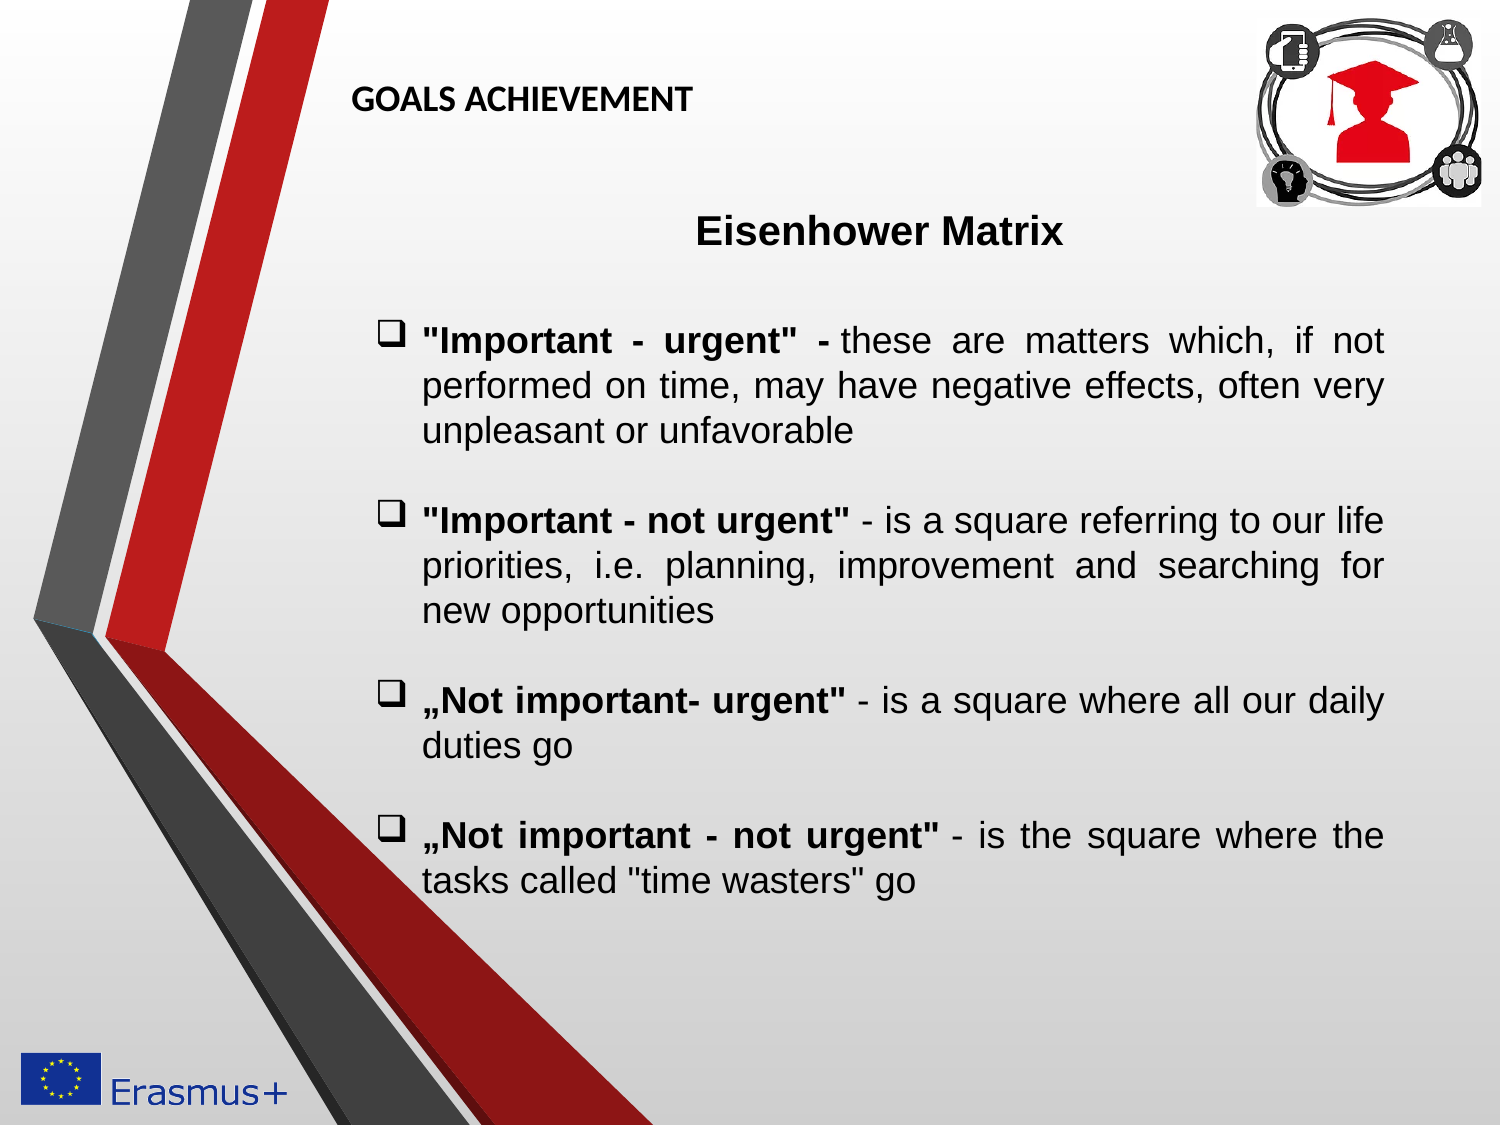

GOALS ACHIEVEMENT
Eisenhower Matrix
"Important - urgent" - these are matters which, if not performed on time, may have negative effects, often very unpleasant or unfavorable
"Important - not urgent" - is a square referring to our life priorities, i.e. planning, improvement and searching for new opportunities
„Not important- urgent" - is a square where all our daily duties go
„Not important - not urgent" - is the square where the tasks called "time wasters" go